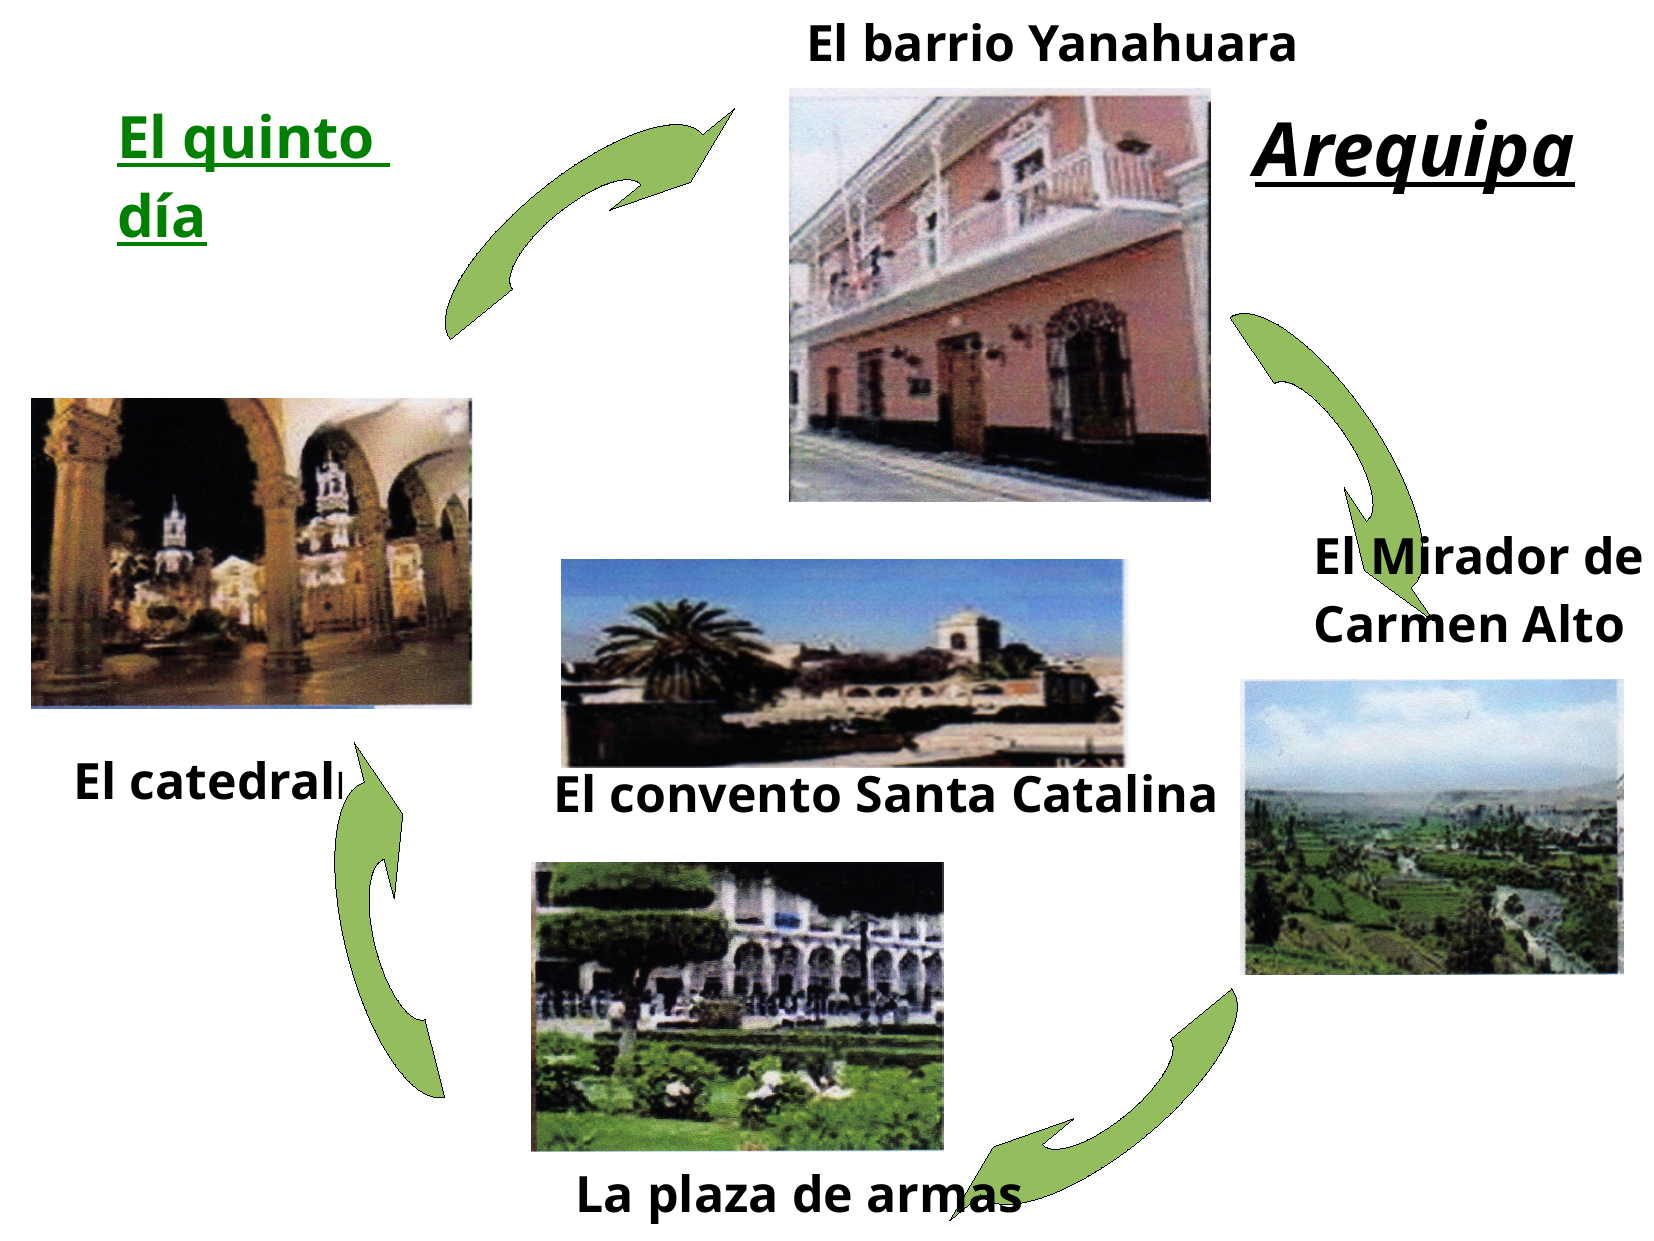

El barrio Yanahuara
El quinto día
Arequipa
El Mirador de
Carmen Alto
El catedrall
El convento Santa Catalina
La plaza de armas